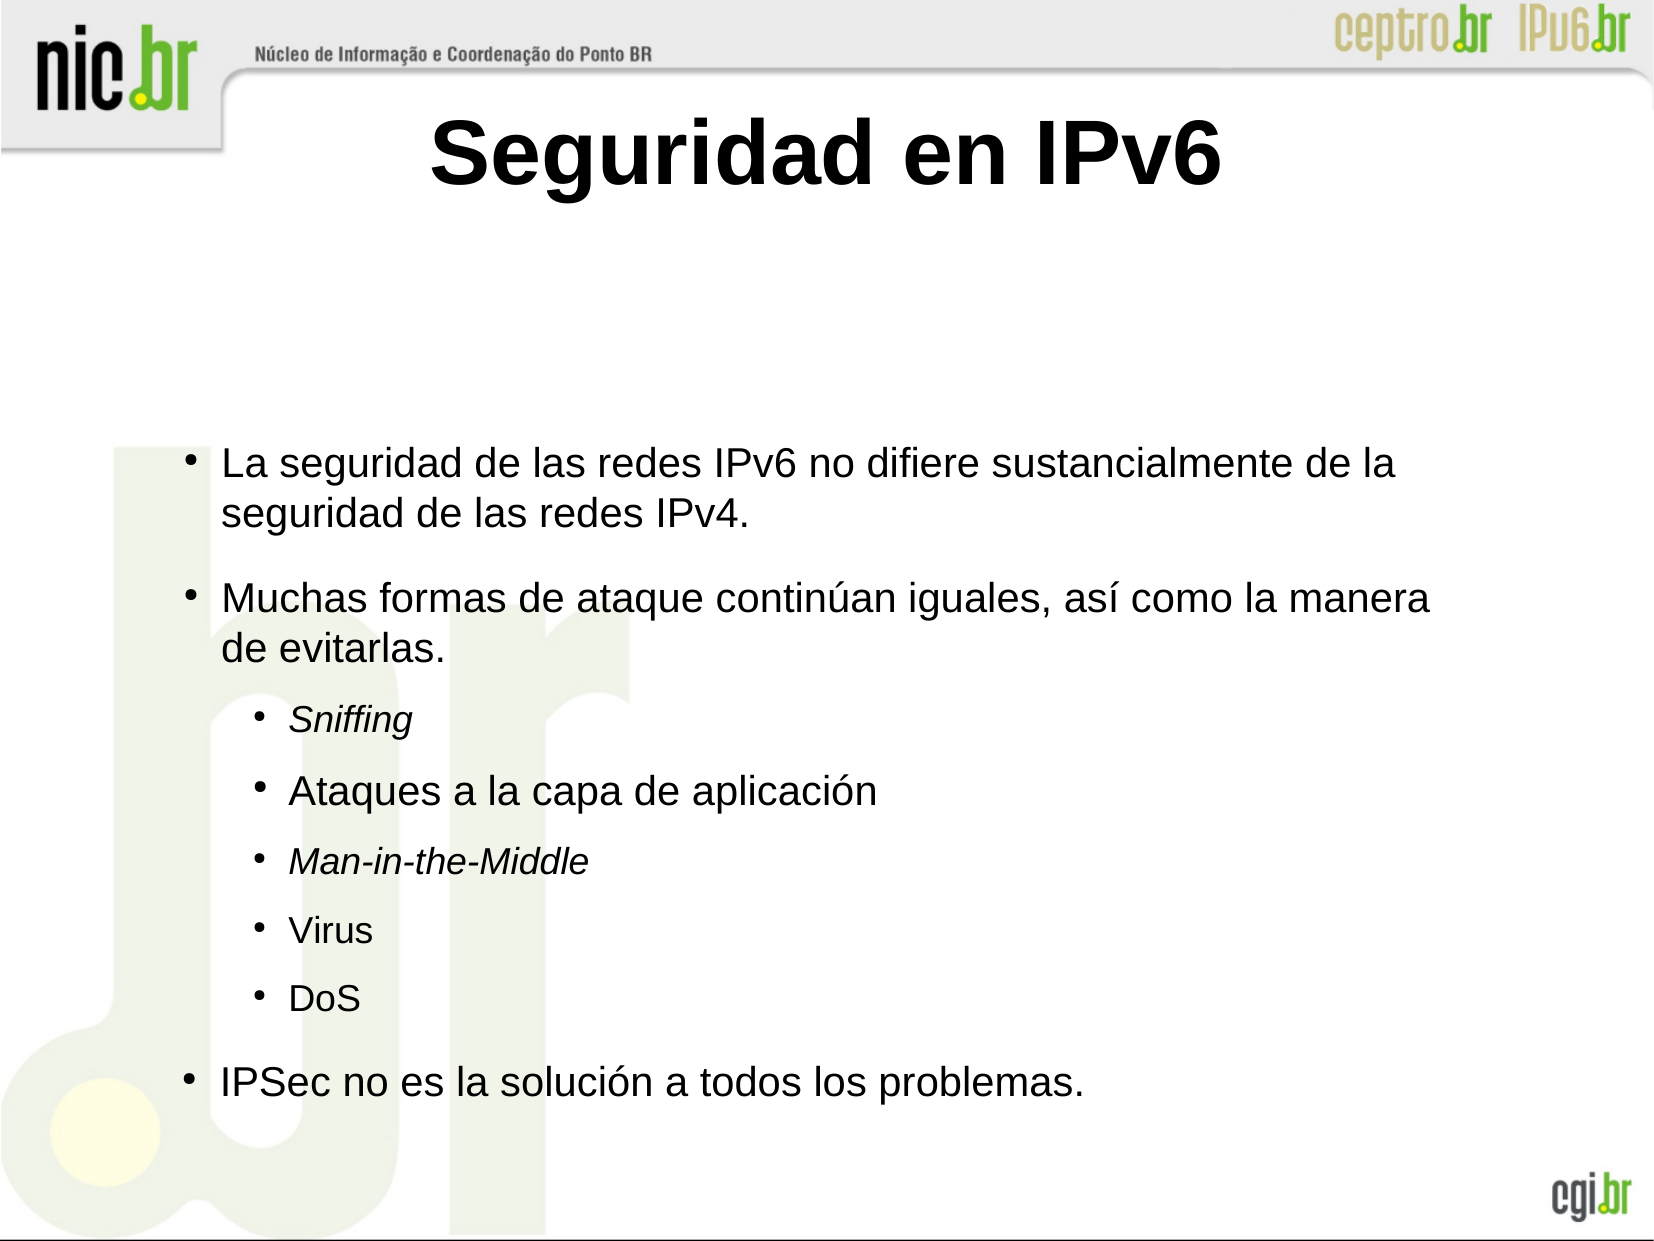

Seguridad en IPv6
 La seguridad de las redes IPv6 no difiere sustancialmente de la seguridad de las redes IPv4.
 Muchas formas de ataque continúan iguales, así como la manera de evitarlas.
Sniffing
Ataques a la capa de aplicación
Man-in-the-Middle
Virus
DoS
 IPSec no es la solución a todos los problemas.